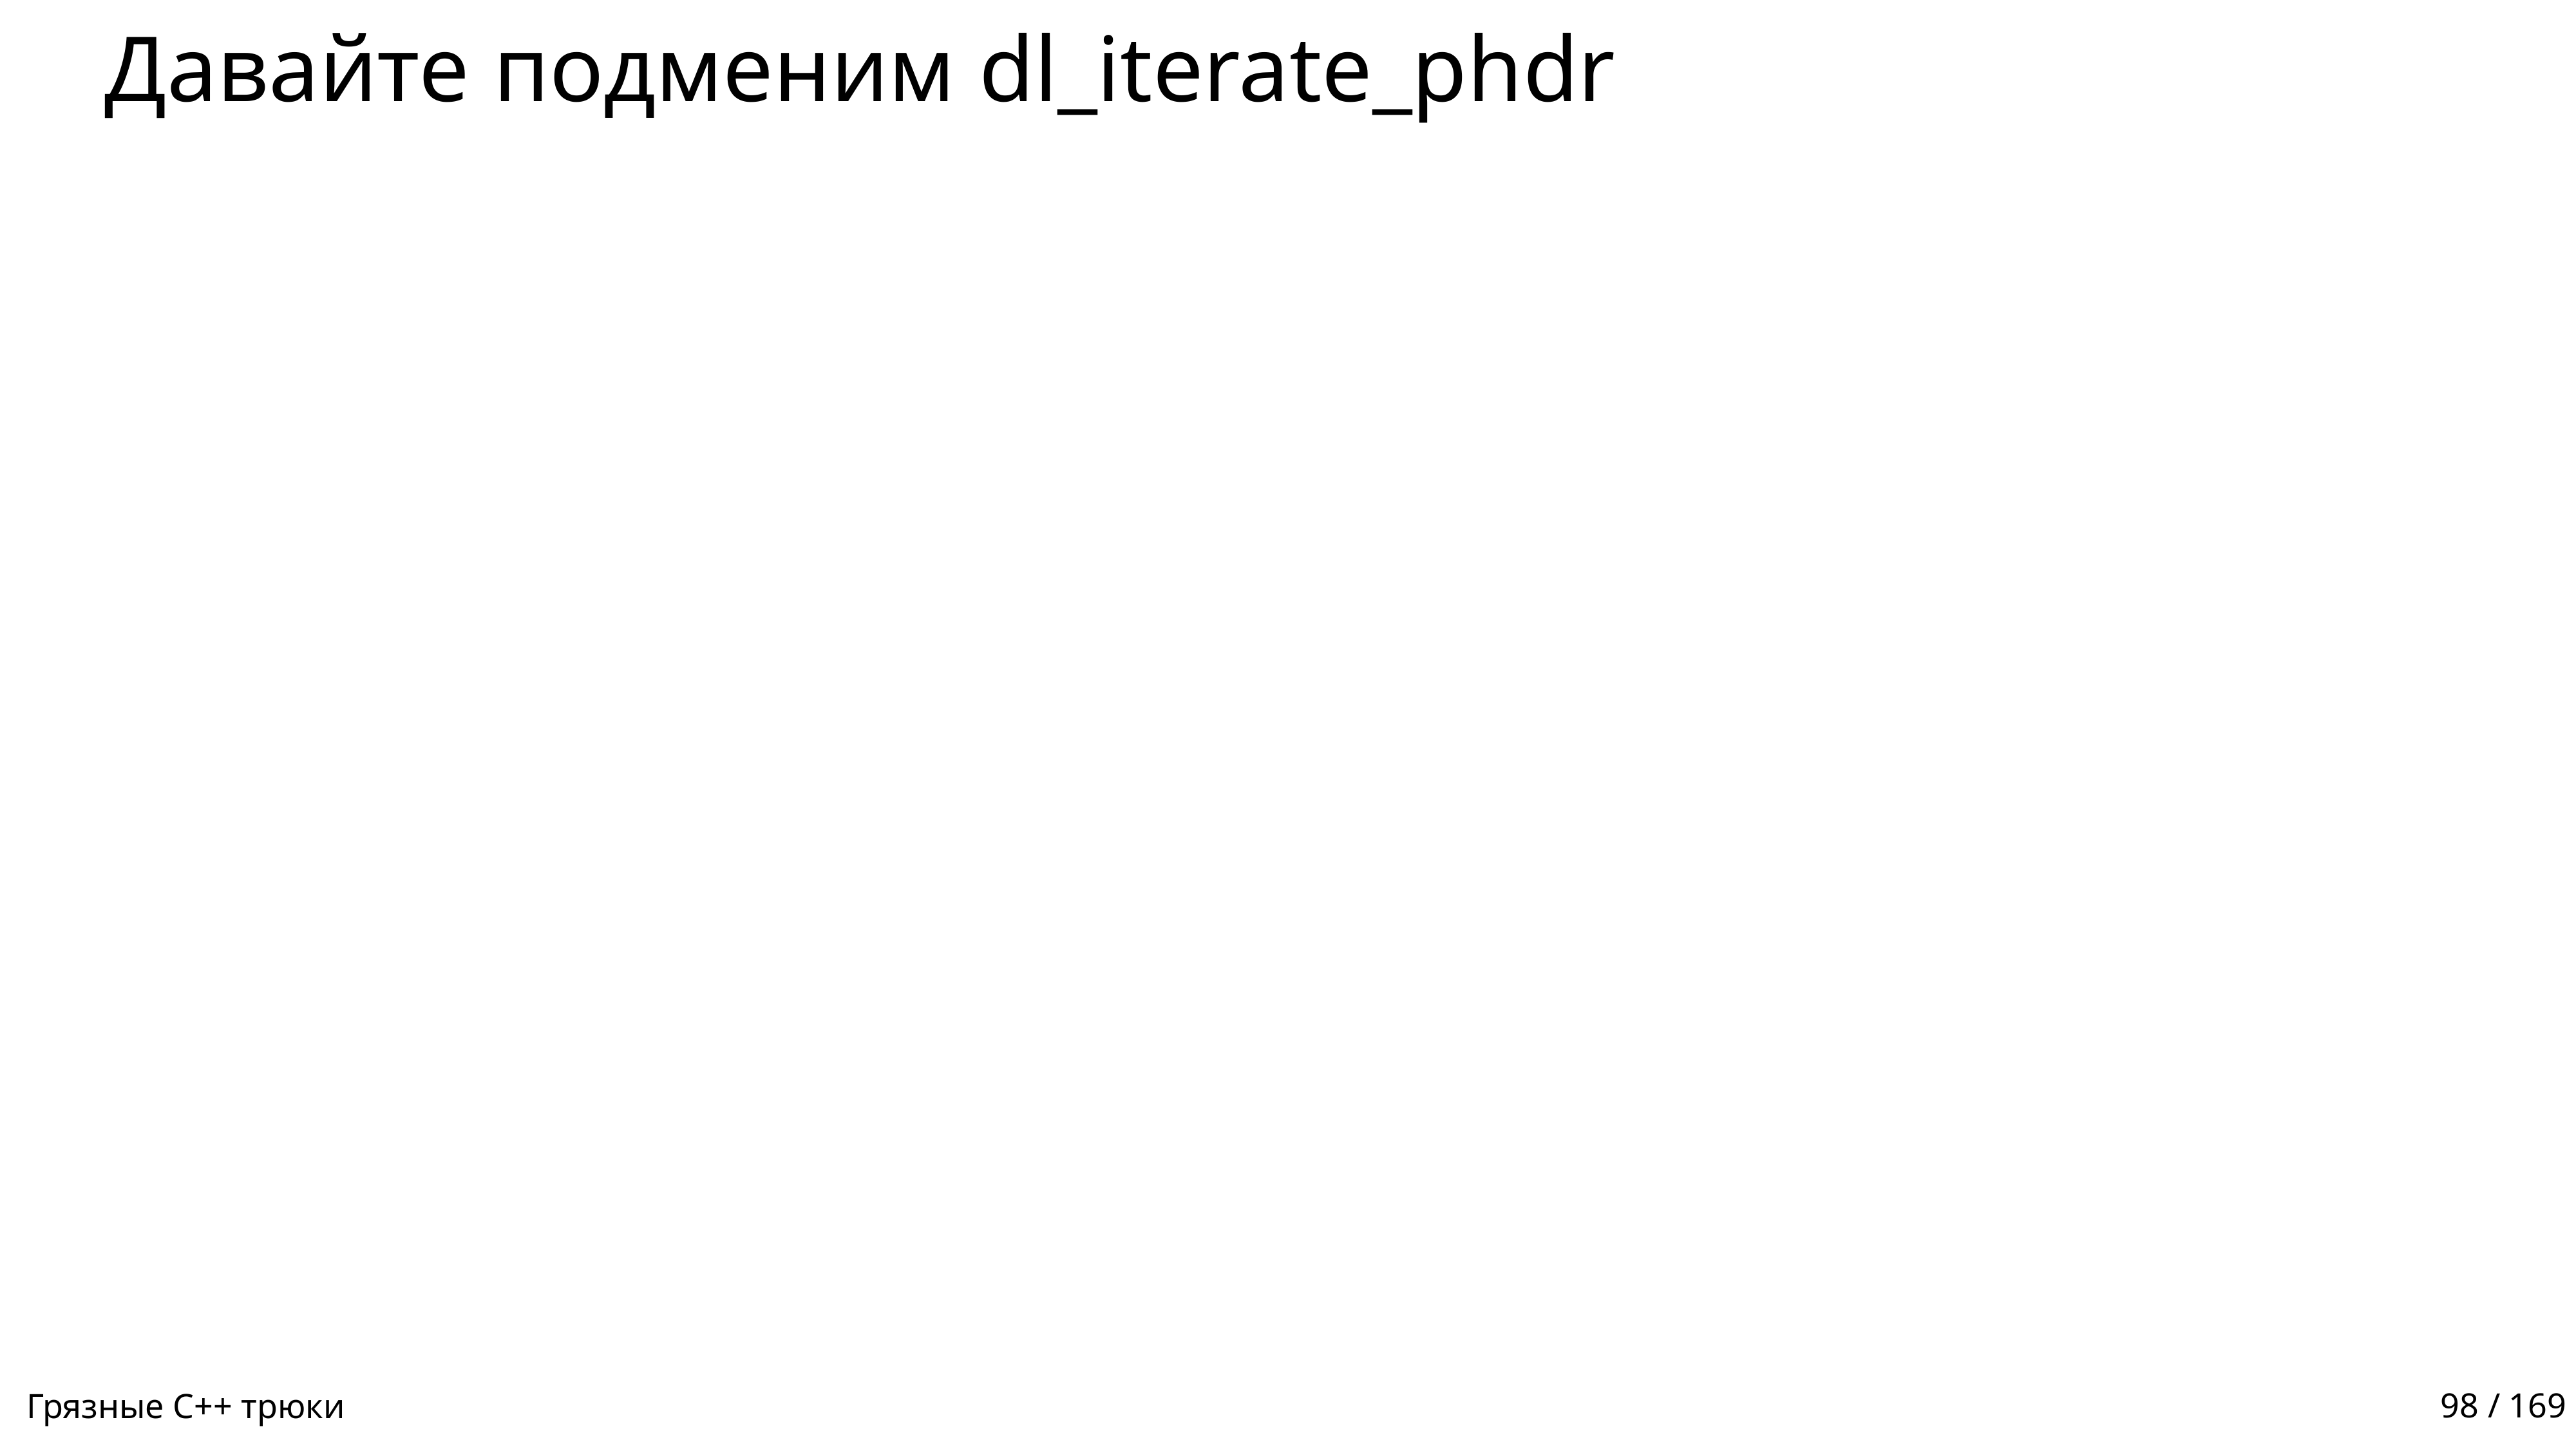

Давайте подменим dl_iterate_phdr
#
Грязные C++ трюки